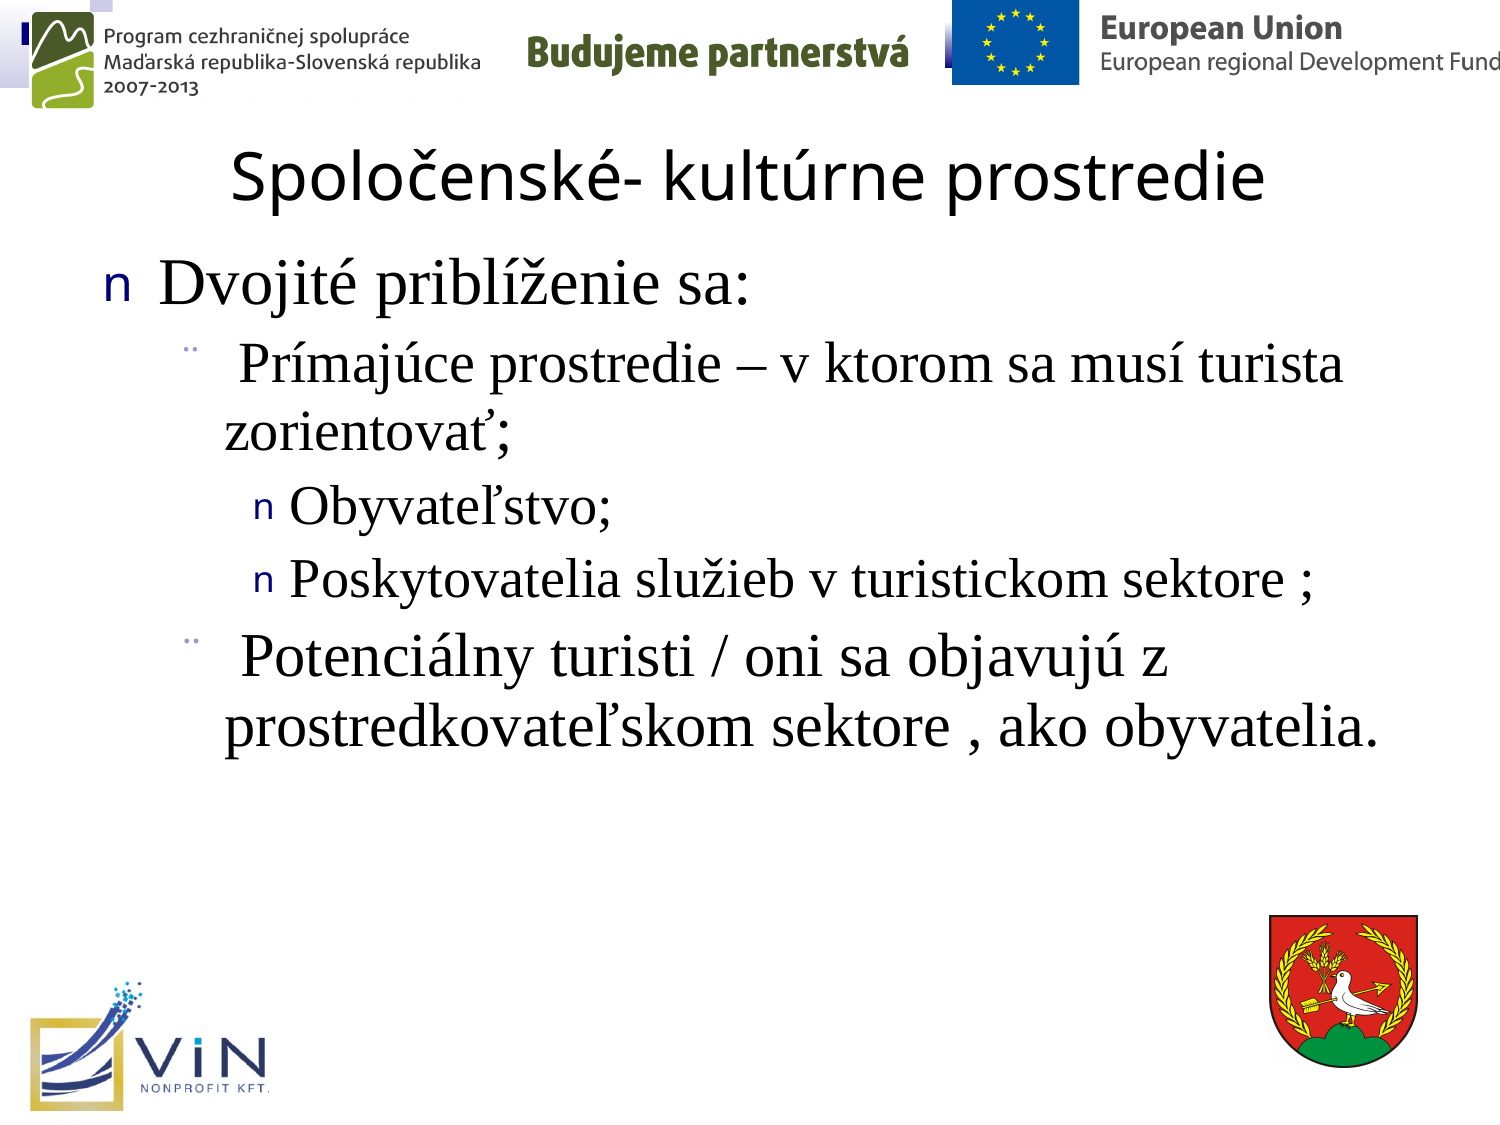

# Spoločenské- kultúrne prostredie
Dvojité priblíženie sa:
 Prímajúce prostredie – v ktorom sa musí turista zorientovať;
Obyvateľstvo;
Poskytovatelia služieb v turistickom sektore ;
 Potenciálny turisti / oni sa objavujú z prostredkovateľskom sektore , ako obyvatelia.